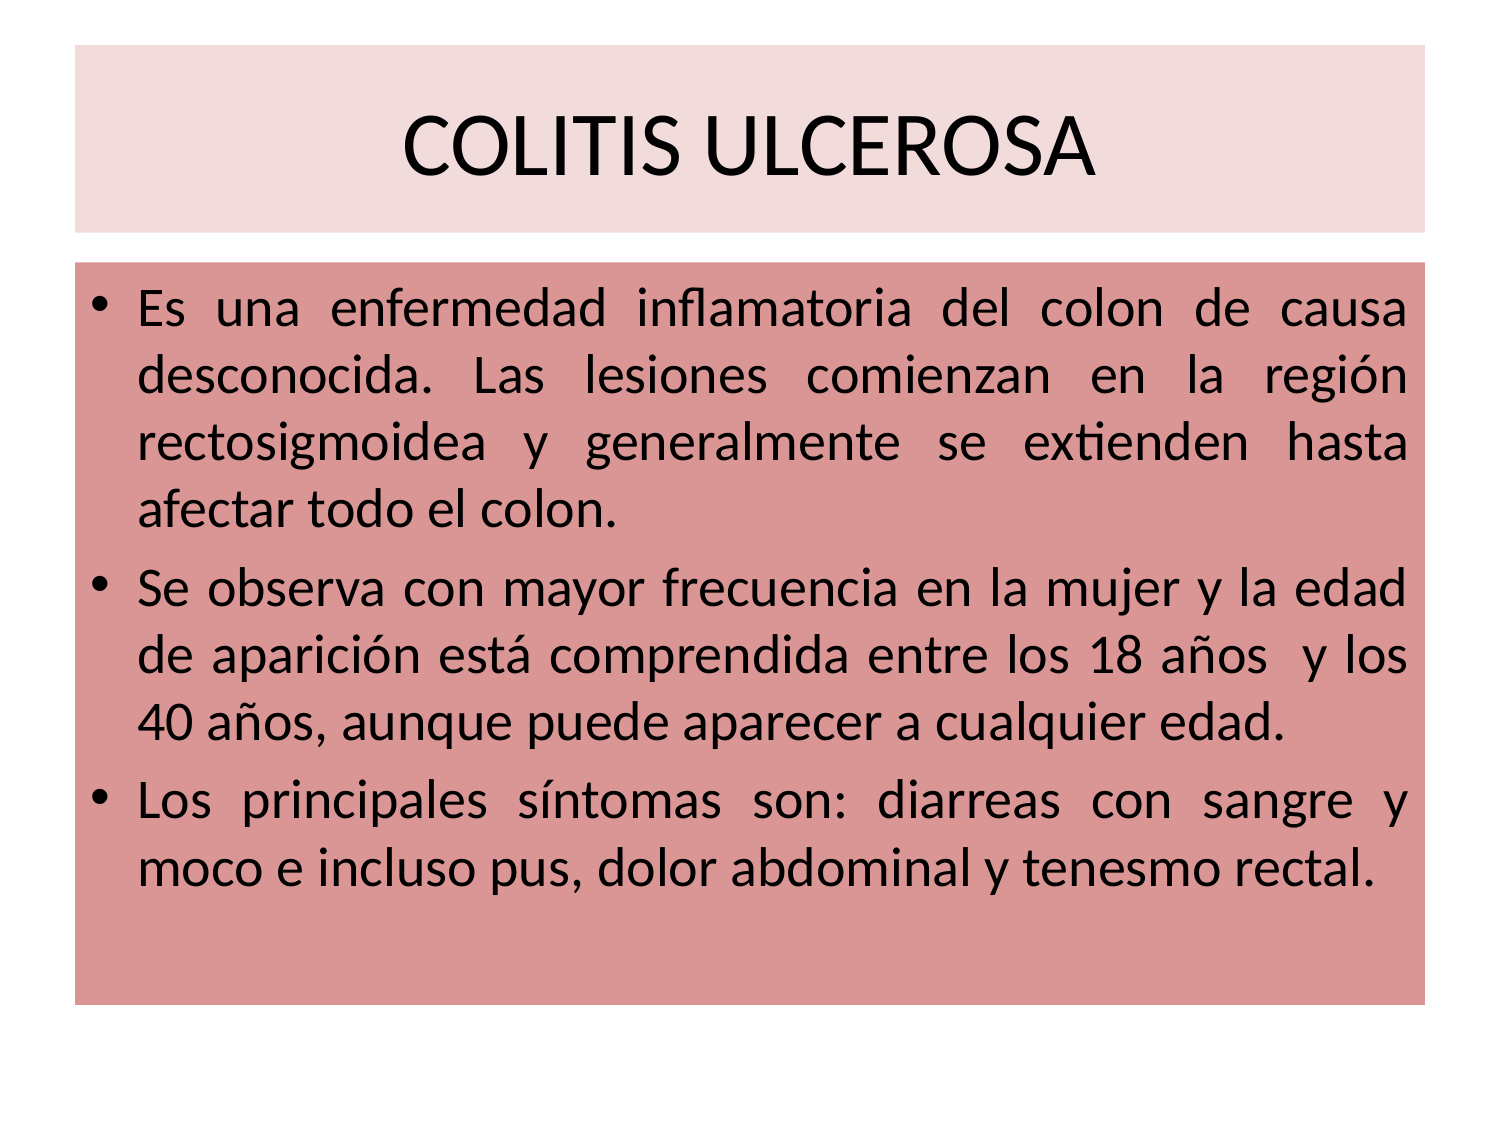

# COLITIS ULCEROSA
Es una enfermedad inflamatoria del colon de causa desconocida. Las lesiones comienzan en la región rectosigmoidea y generalmente se extienden hasta afectar todo el colon.
Se observa con mayor frecuencia en la mujer y la edad de aparición está comprendida entre los 18 años y los 40 años, aunque puede aparecer a cualquier edad.
Los principales síntomas son: diarreas con sangre y moco e incluso pus, dolor abdominal y tenesmo rectal.